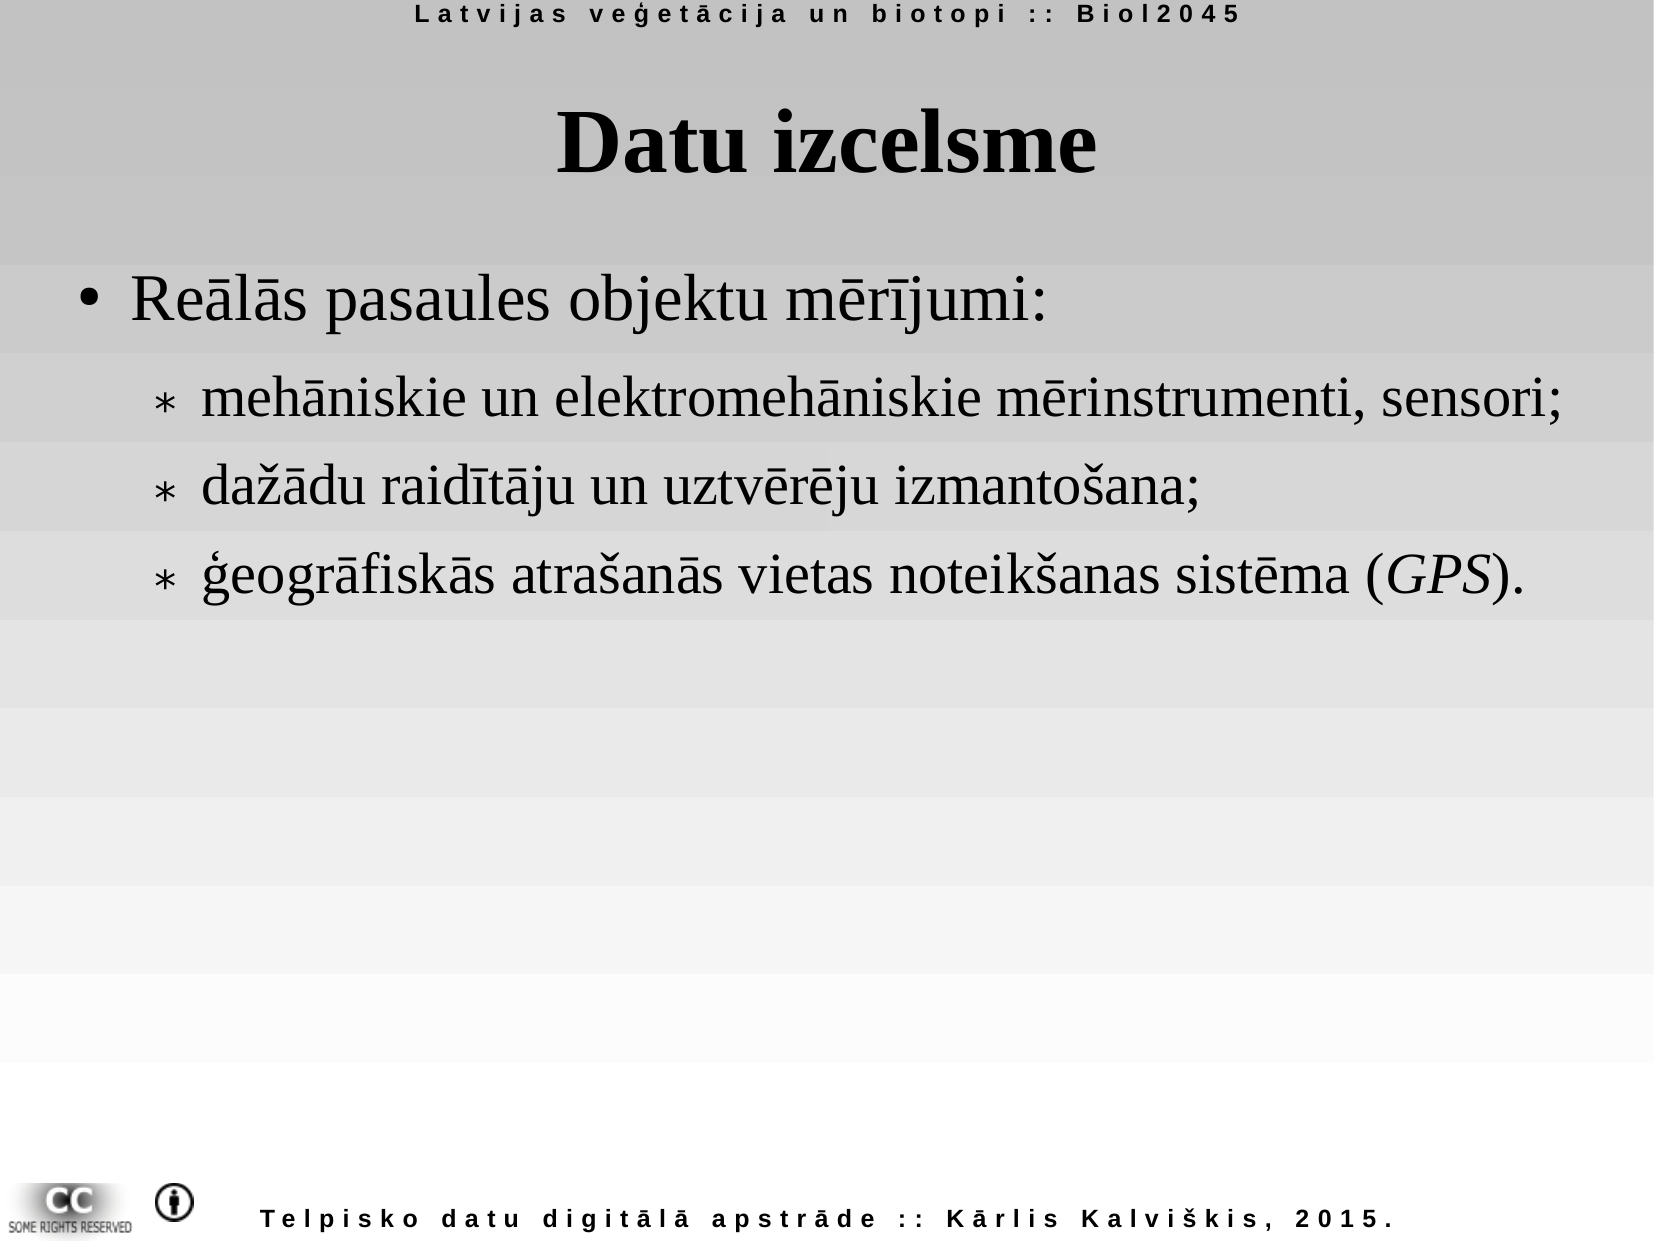

# Datu izcelsme
Reālās pasaules objektu mērījumi:
mehāniskie un elektromehāniskie mērinstrumenti, sensori;
dažādu raidītāju un uztvērēju izmantošana;
ģeogrāfiskās atrašanās vietas noteikšanas sistēma (GPS).